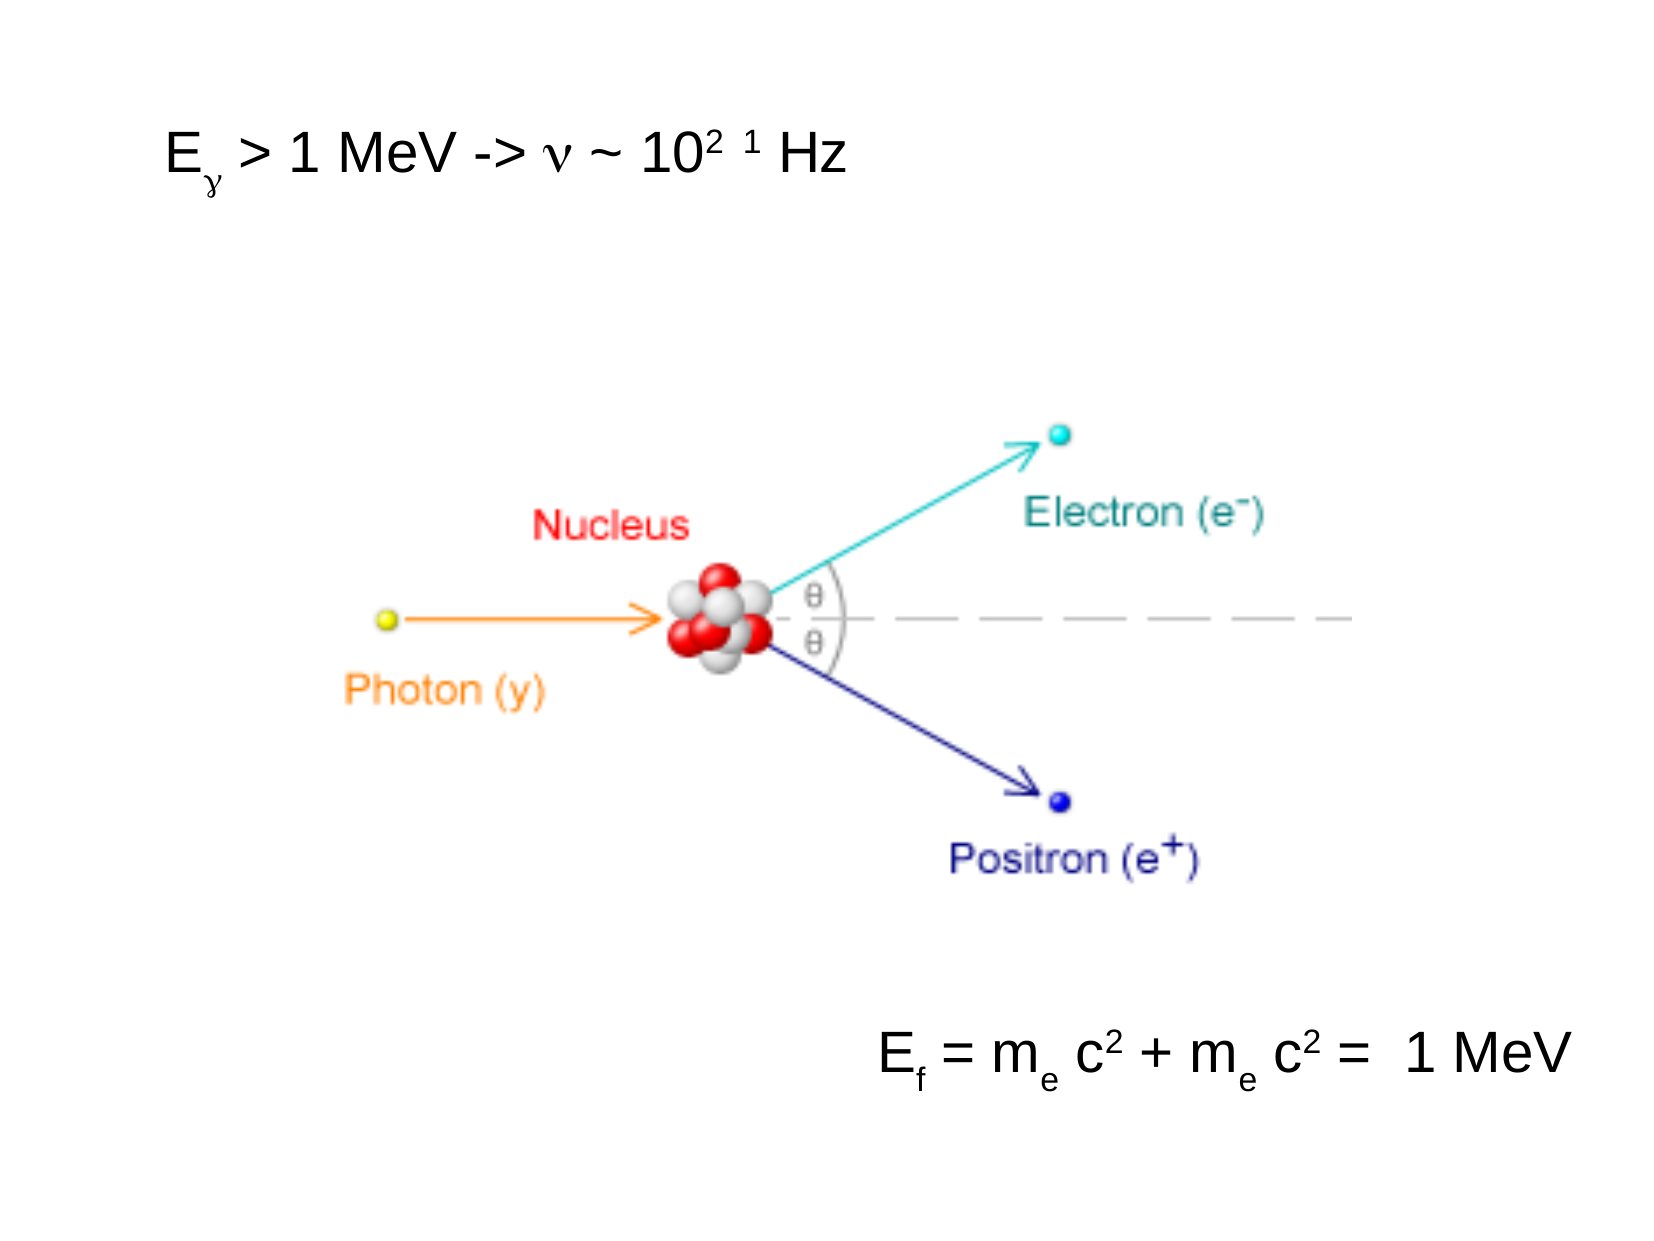

Eg > 1 MeV -> n ~ 102 1 Hz
Ef = me c2 + me c2 = 1 MeV